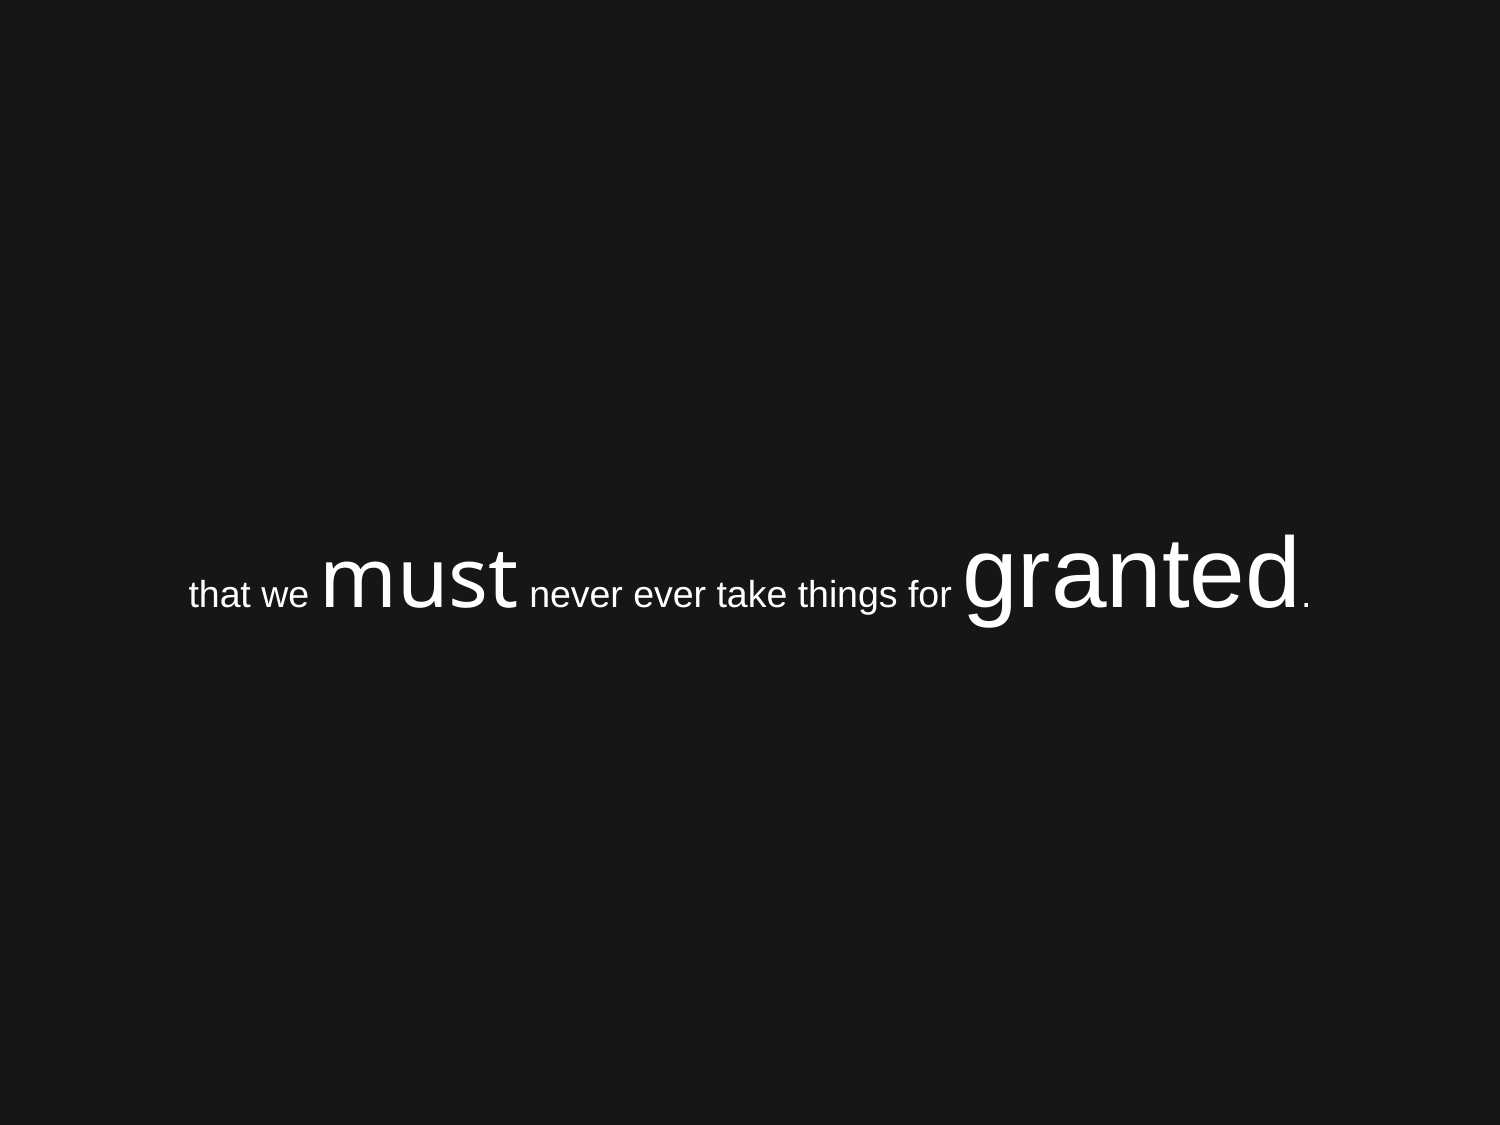

that we must never ever take things for granted.